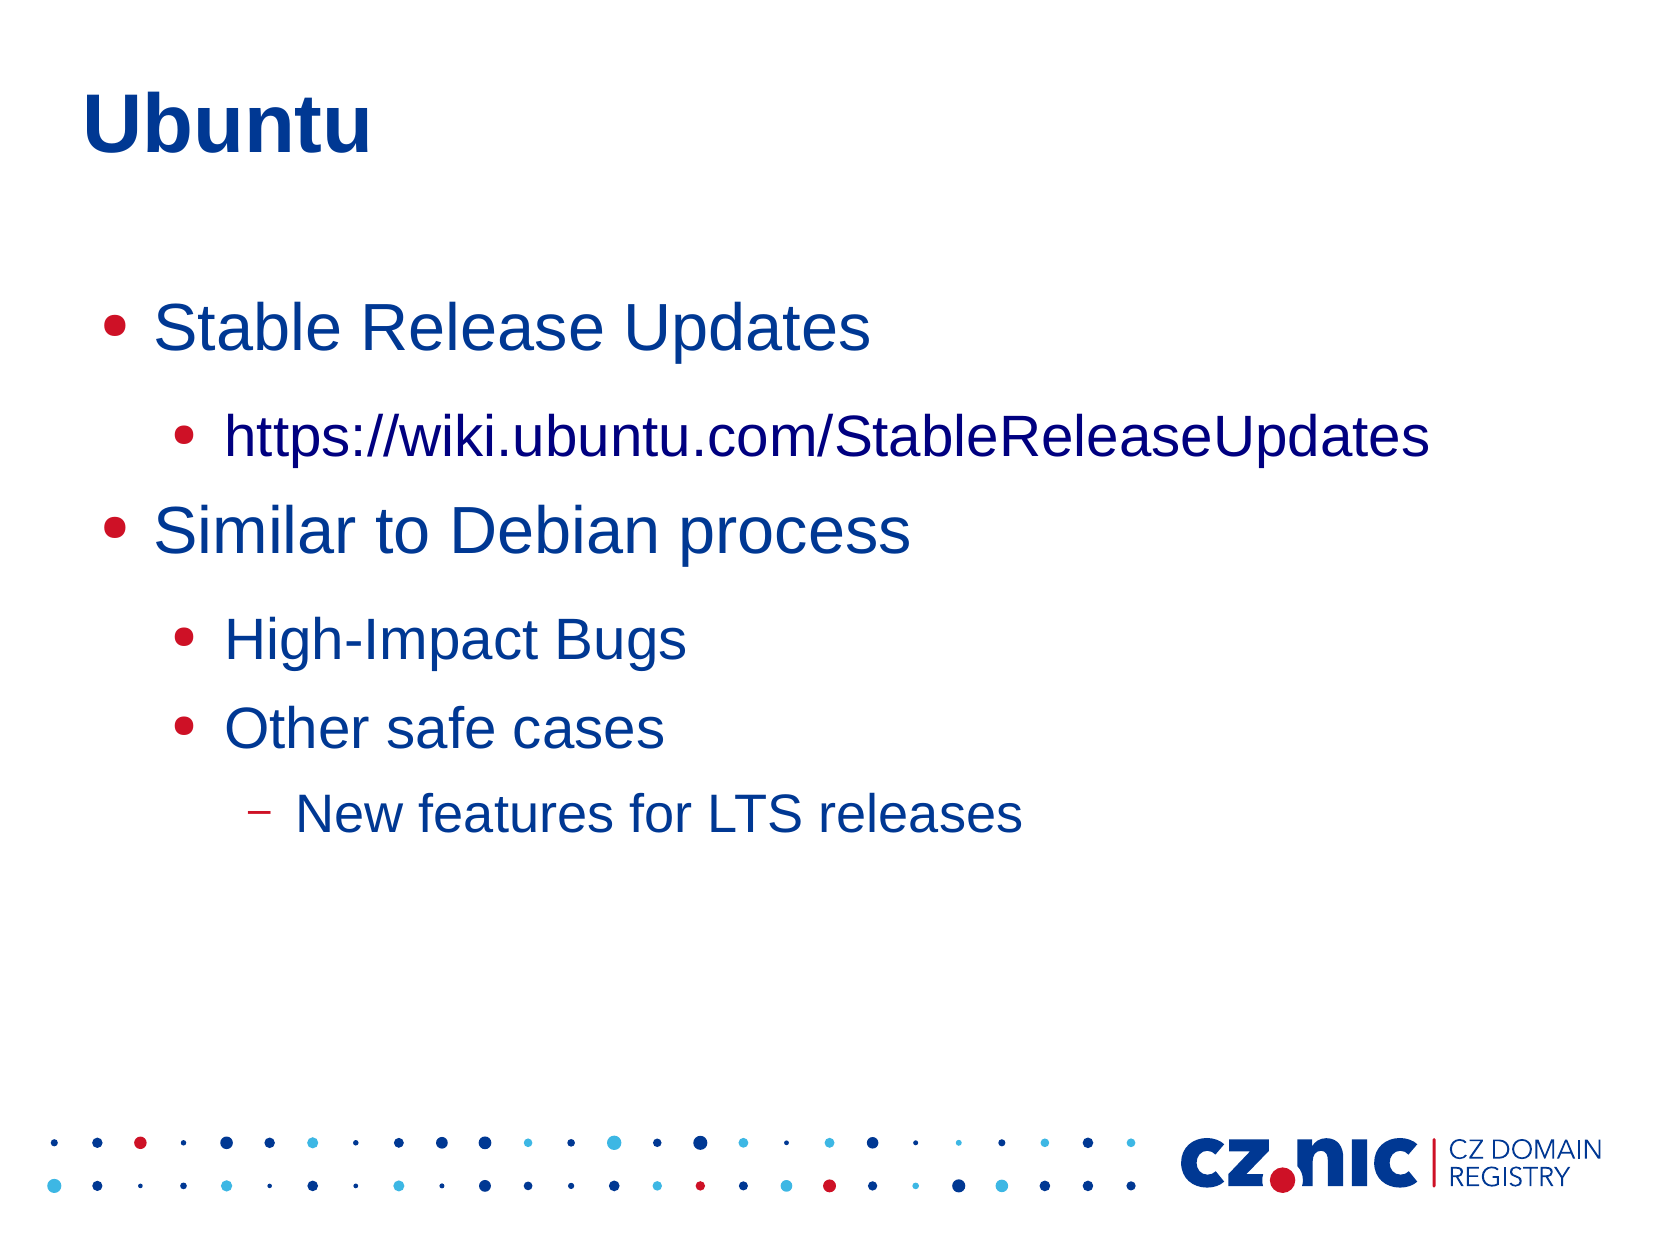

# Ubuntu
Stable Release Updates
https://wiki.ubuntu.com/StableReleaseUpdates
Similar to Debian process
High-Impact Bugs
Other safe cases
New features for LTS releases